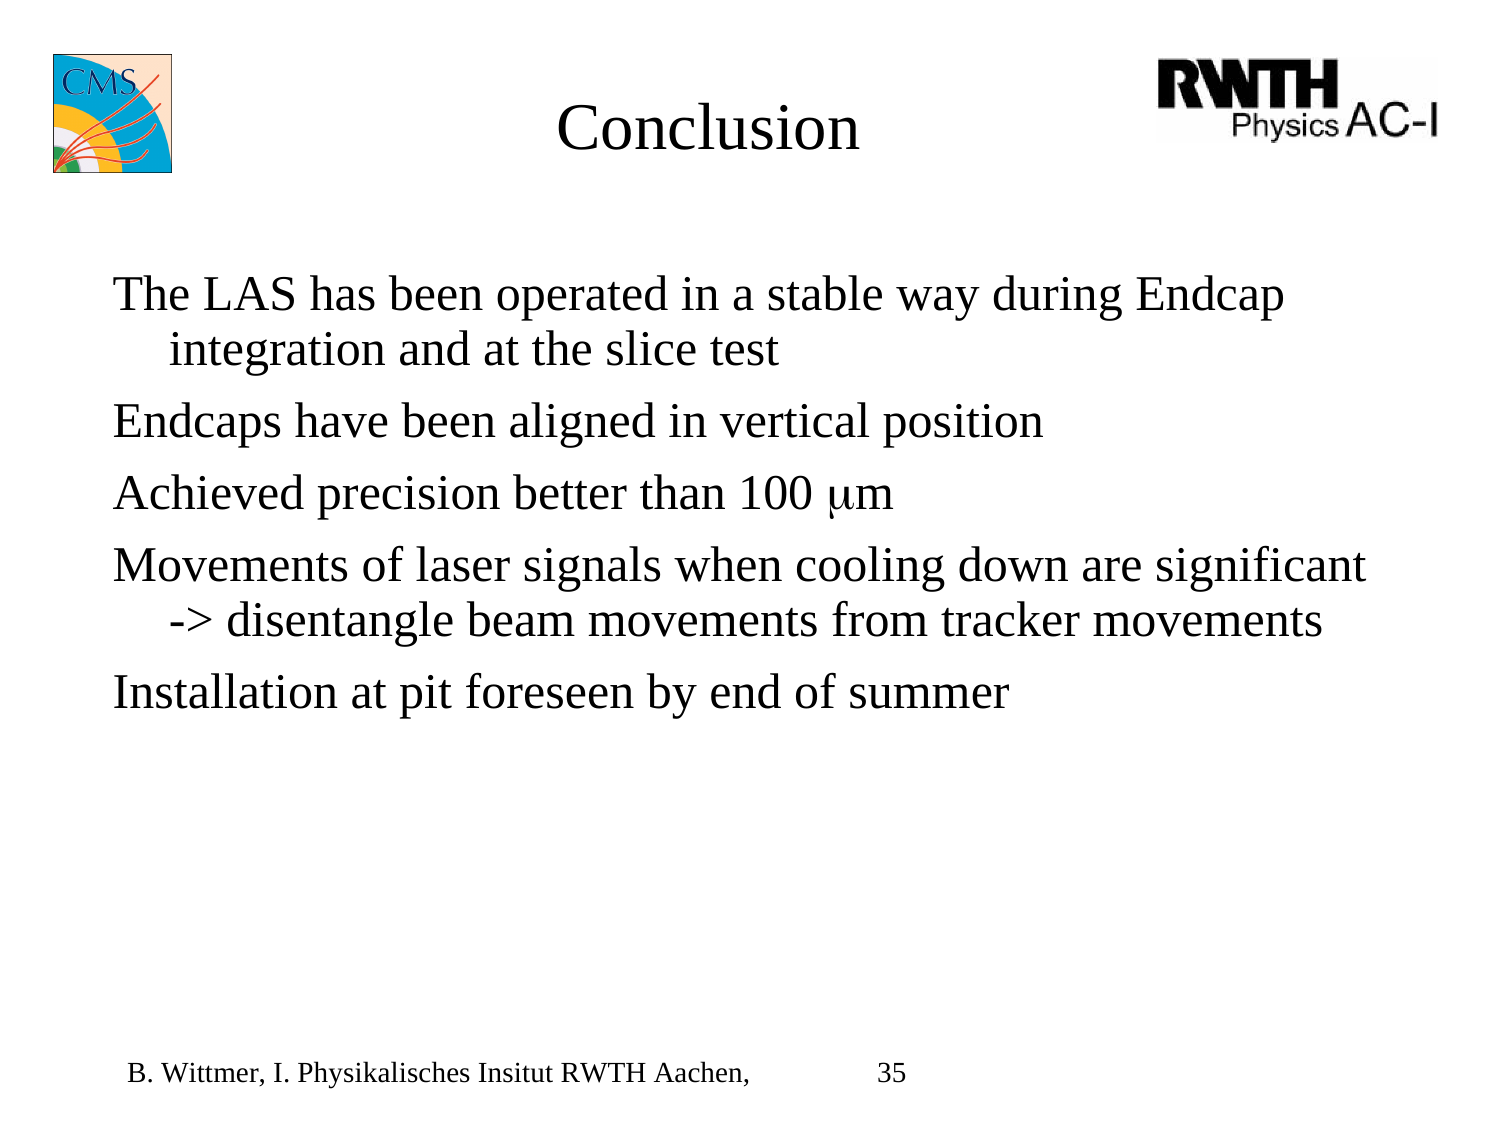

# Conclusion
The LAS has been operated in a stable way during Endcap integration and at the slice test
Endcaps have been aligned in vertical position
Achieved precision better than 100 mm
Movements of laser signals when cooling down are significant -> disentangle beam movements from tracker movements
Installation at pit foreseen by end of summer